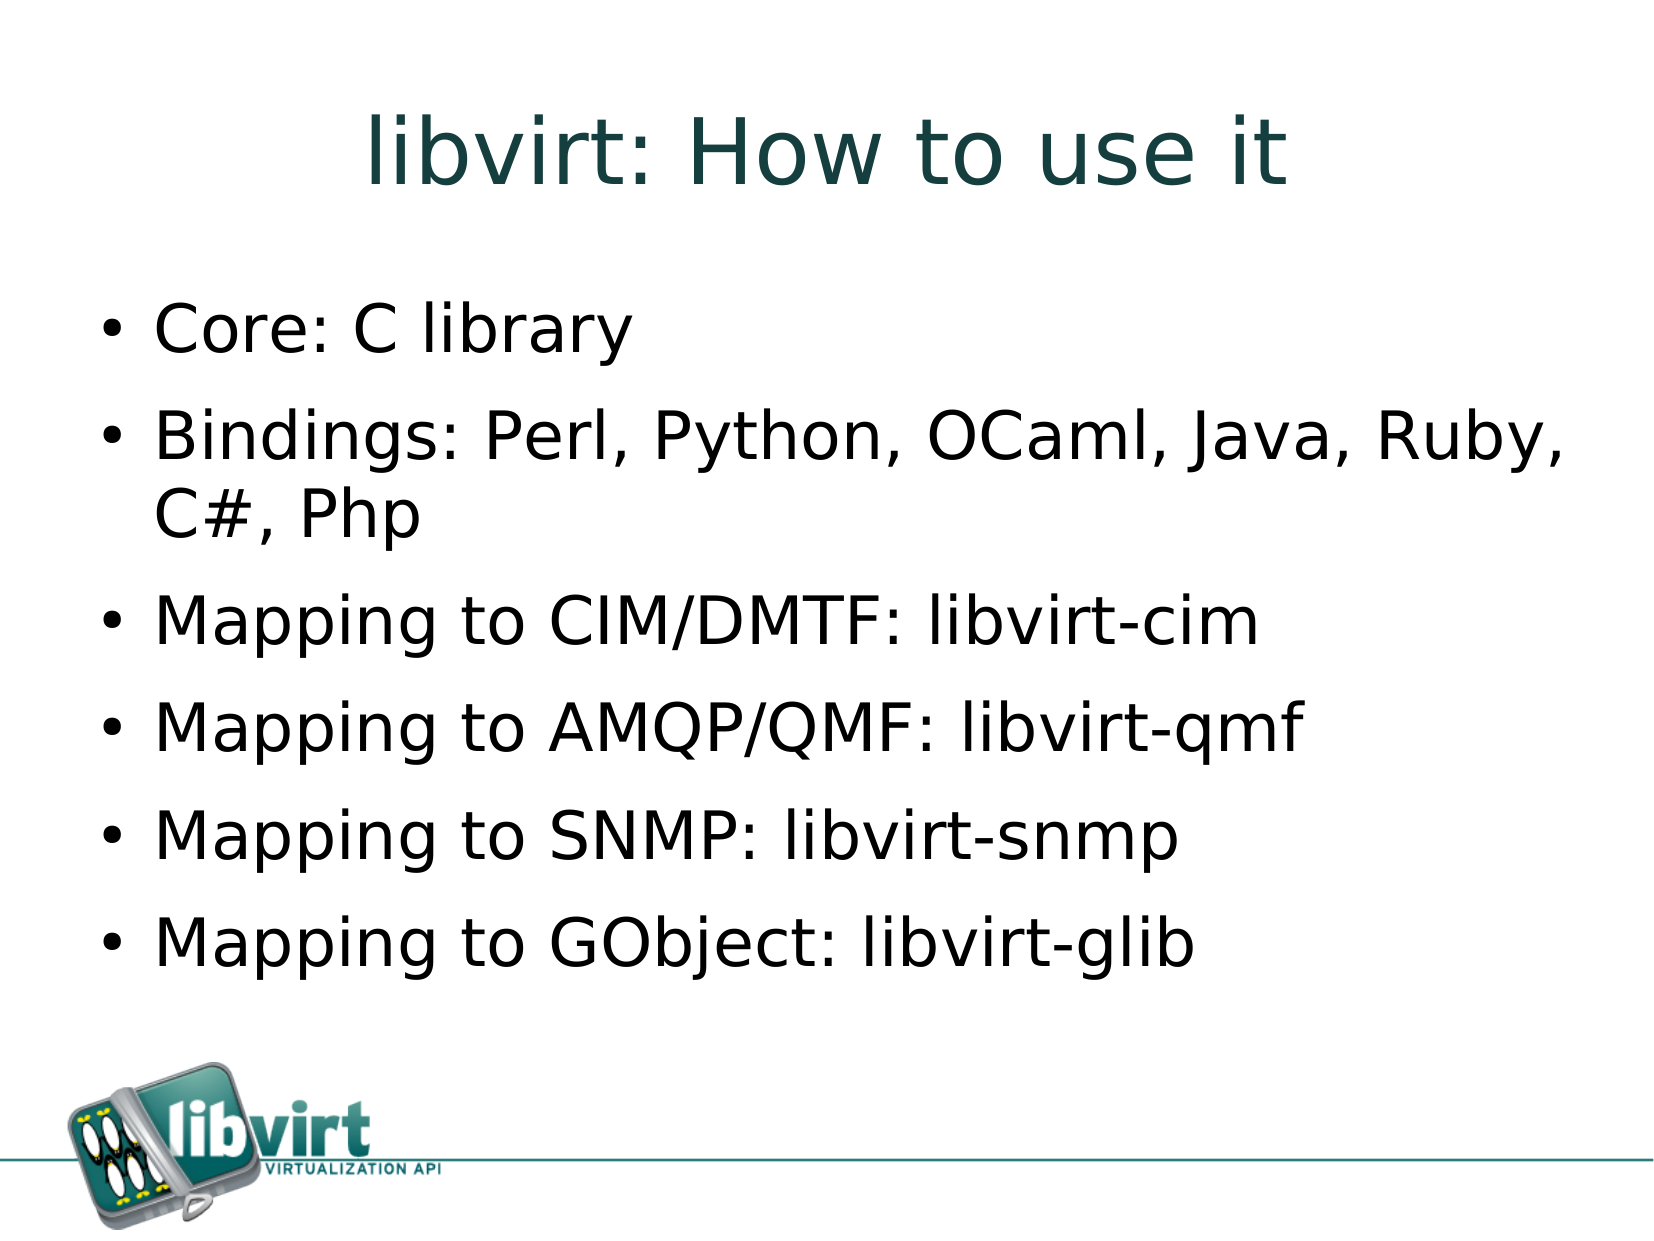

# libvirt: How to use it
Core: C library
Bindings: Perl, Python, OCaml, Java, Ruby, C#, Php
Mapping to CIM/DMTF: libvirt-cim
Mapping to AMQP/QMF: libvirt-qmf
Mapping to SNMP: libvirt-snmp
Mapping to GObject: libvirt-glib